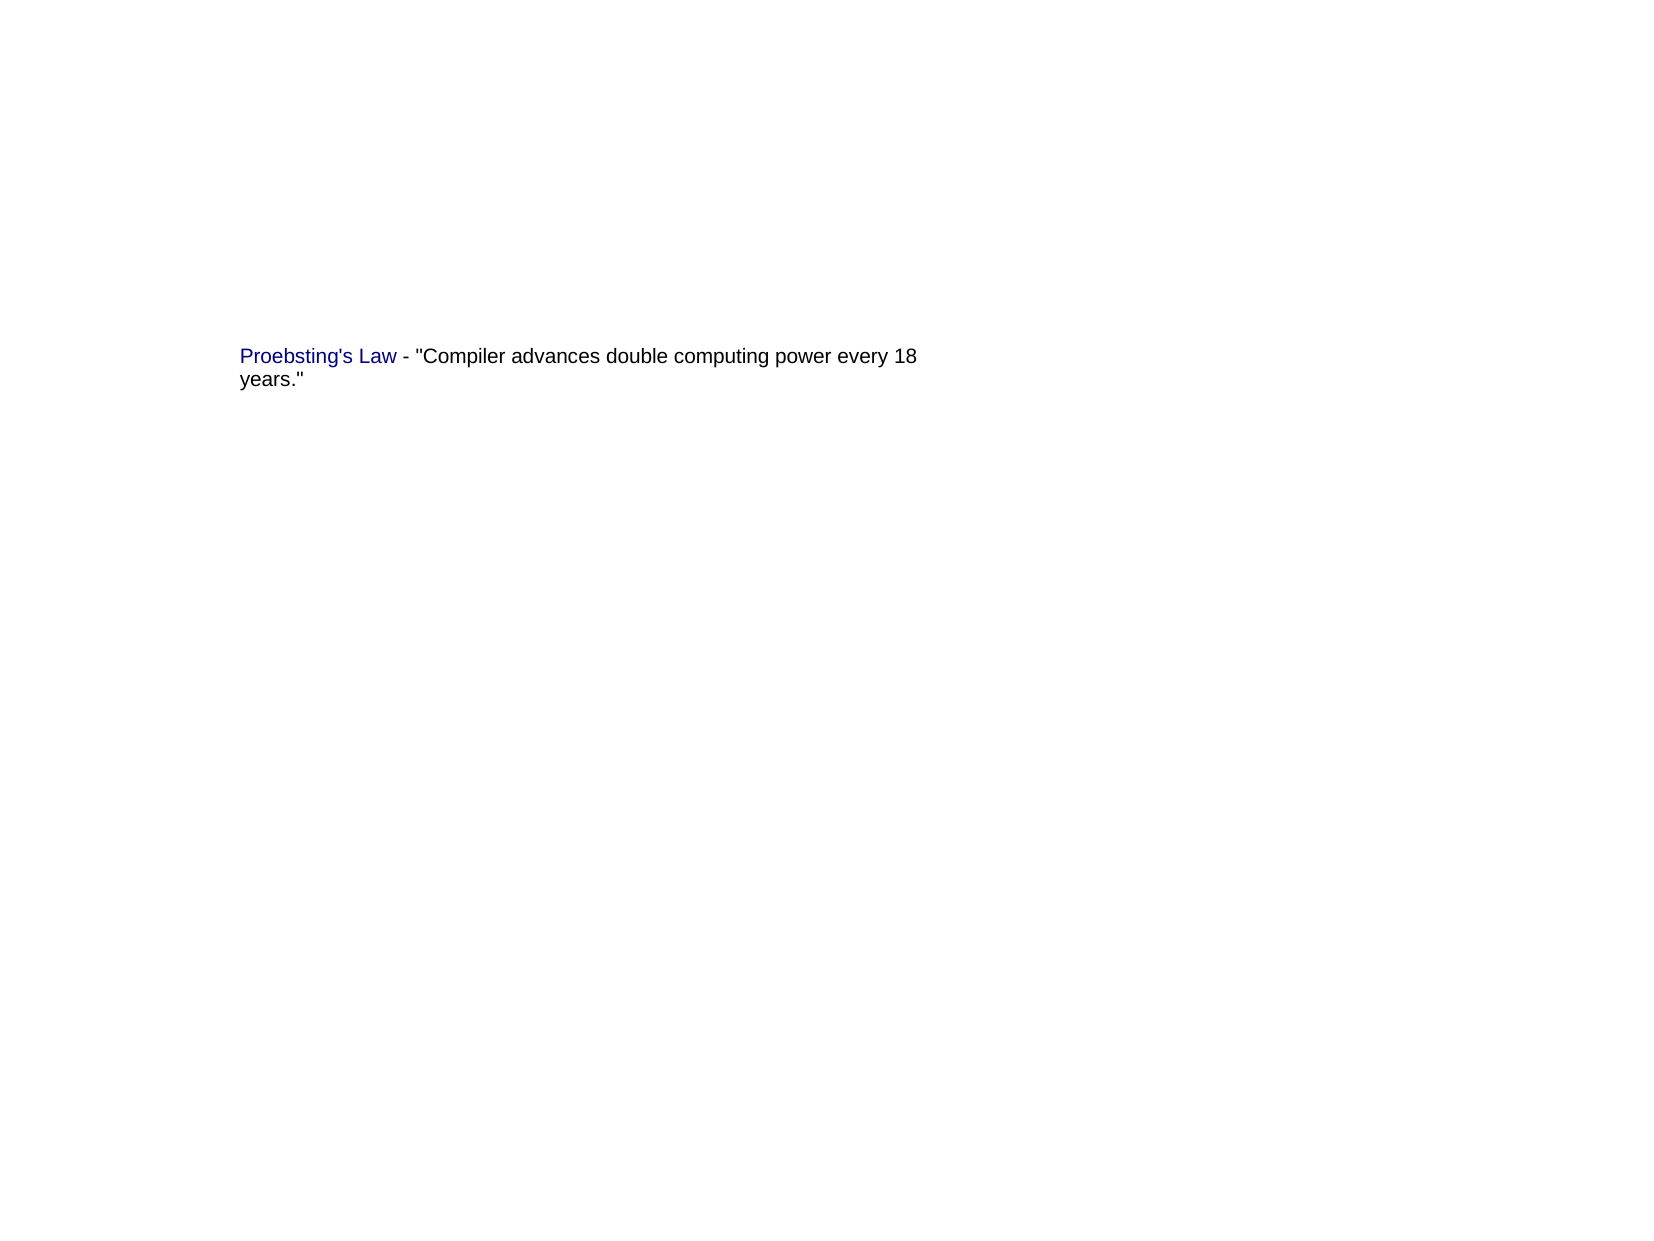

Proebsting's Law - "Compiler advances double computing power every 18 years."